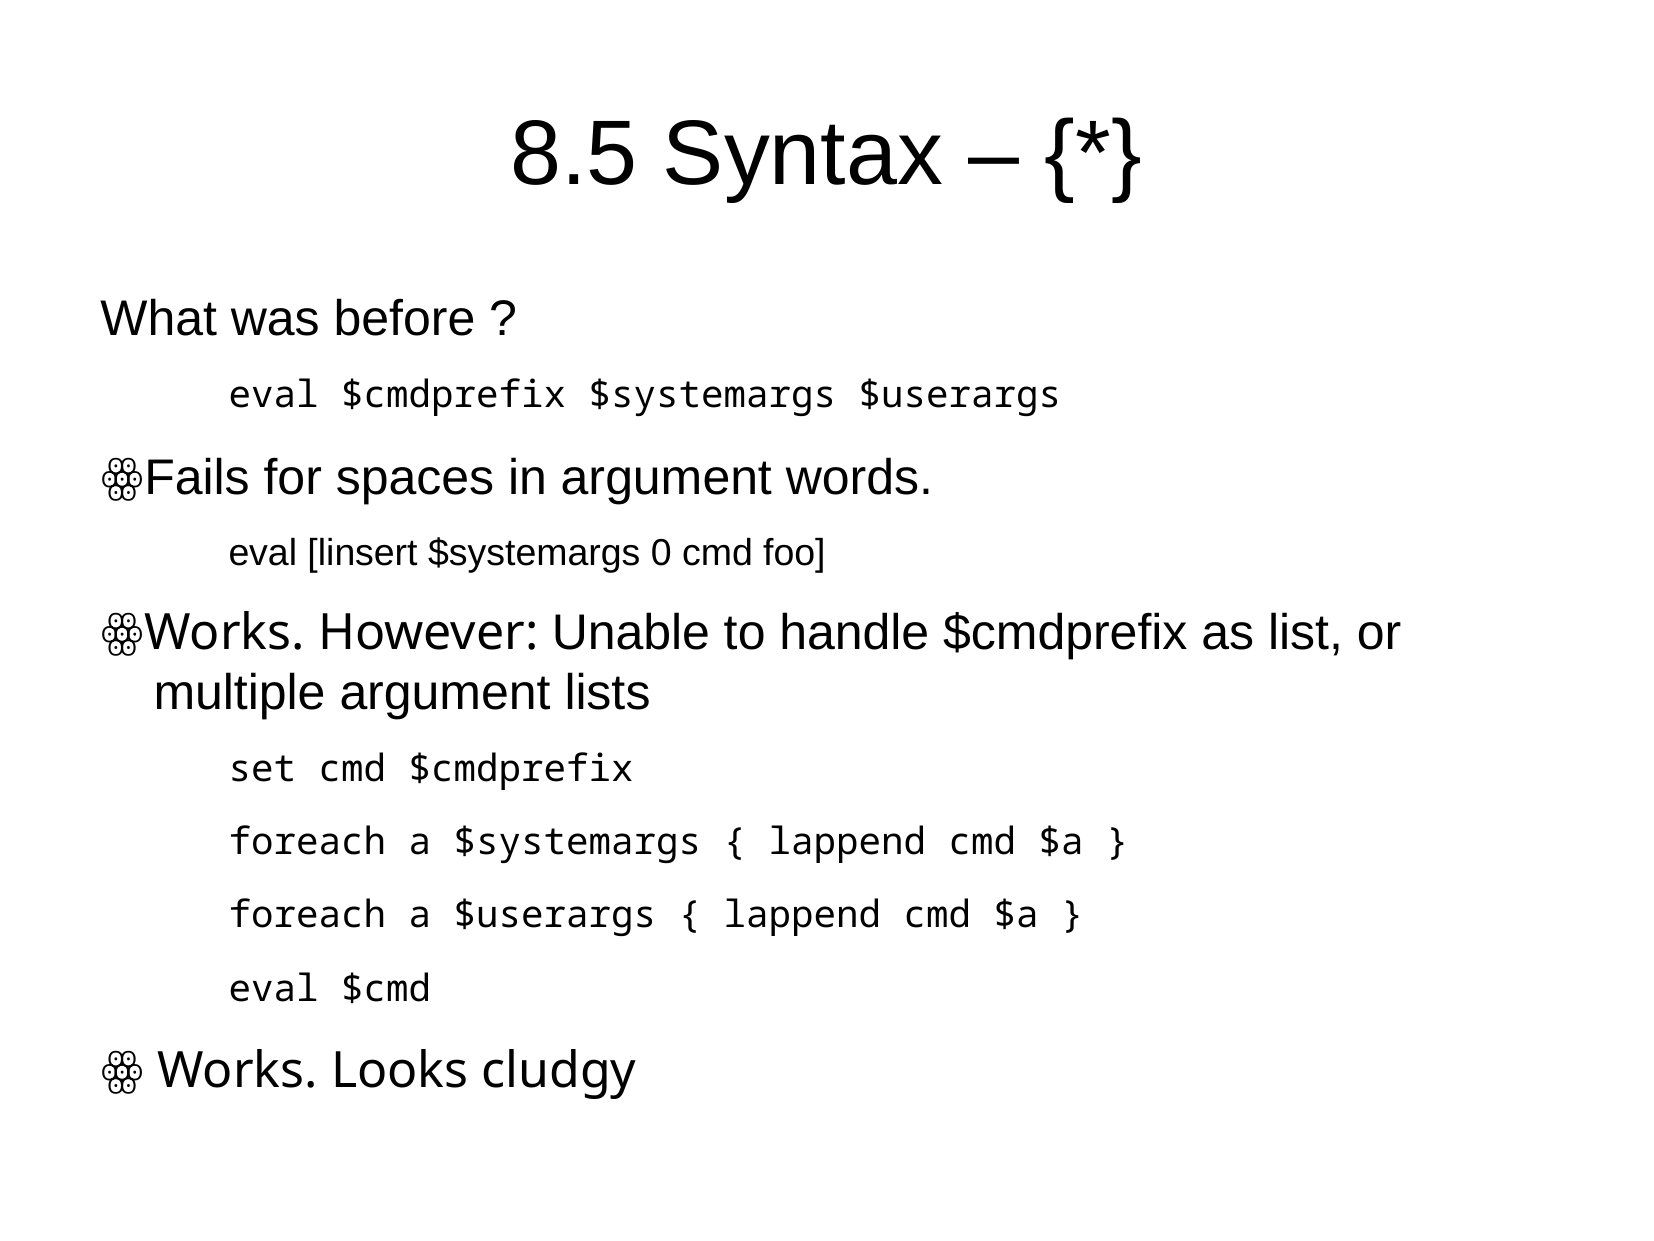

# 8.5 Syntax – {*}
What was before ?
	eval $cmdprefix $systemargs $userargs
ꙮFails for spaces in argument words.
	eval [linsert $systemargs 0 cmd foo]
ꙮWorks. However: Unable to handle $cmdprefix as list, or multiple argument lists
	set cmd $cmdprefix
	foreach a $systemargs { lappend cmd $a }
	foreach a $userargs { lappend cmd $a }
	eval $cmd
ꙮ Works. Looks cludgy